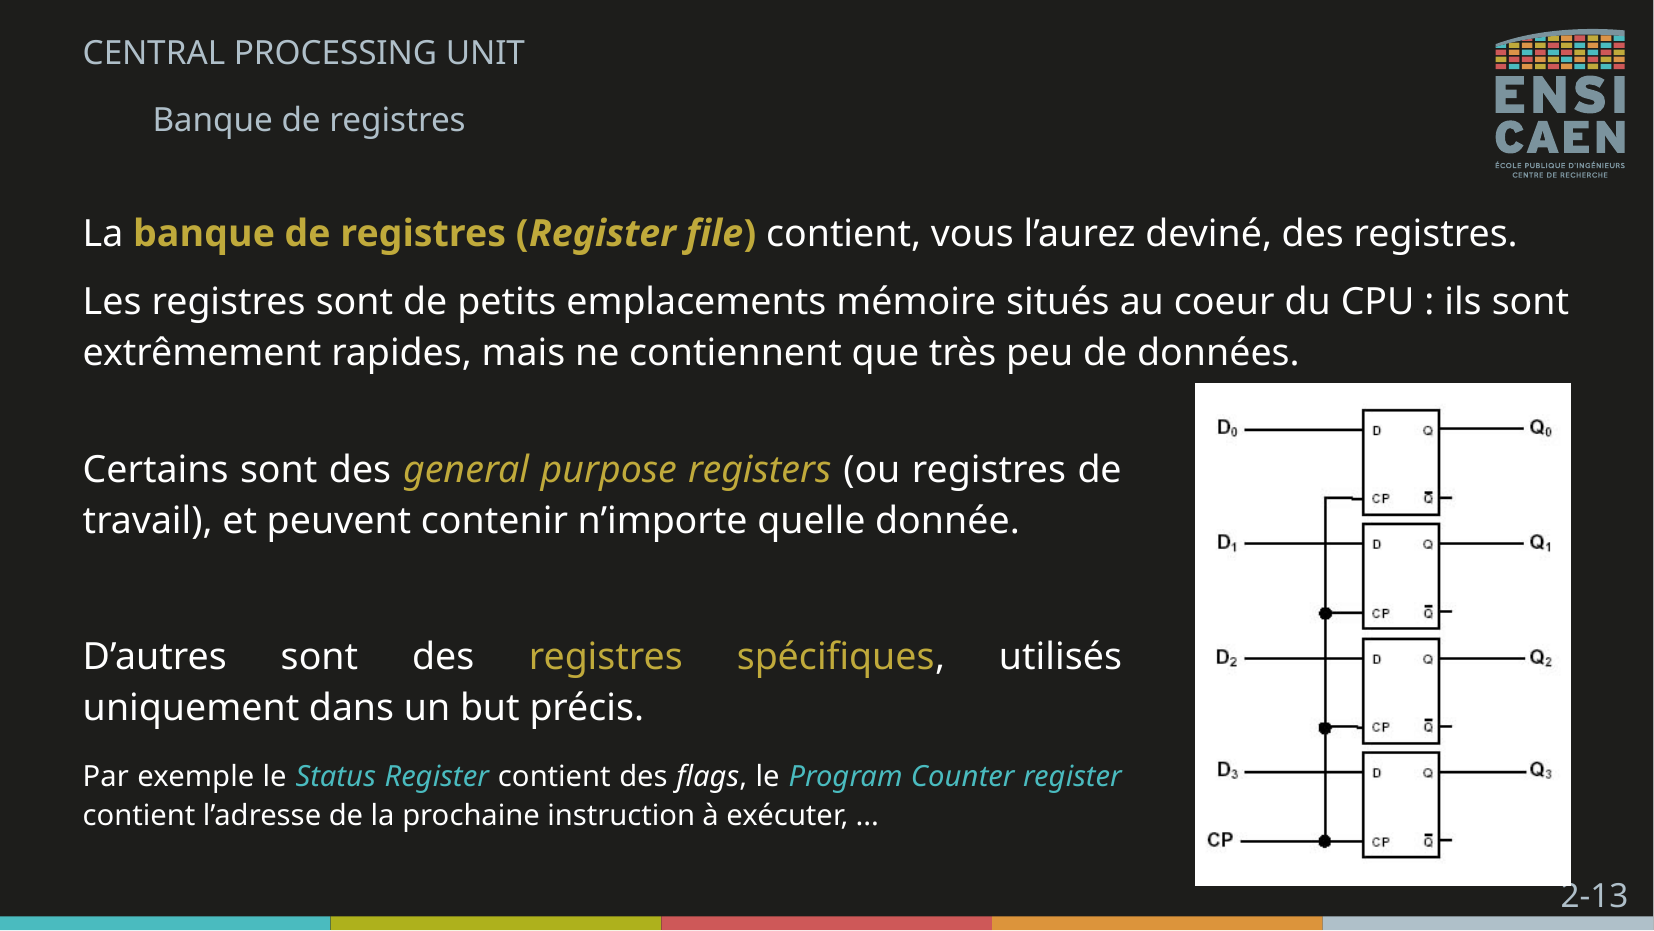

# CENTRAL PROCESSING UNIT Banque de registres
La banque de registres (Register file) contient, vous l’aurez deviné, des registres.
Les registres sont de petits emplacements mémoire situés au coeur du CPU : ils sont extrêmement rapides, mais ne contiennent que très peu de données.
Certains sont des general purpose registers (ou registres de travail), et peuvent contenir n’importe quelle donnée.
D’autres sont des registres spécifiques, utilisés uniquement dans un but précis.
Par exemple le Status Register contient des flags, le Program Counter register contient l’adresse de la prochaine instruction à exécuter, ...